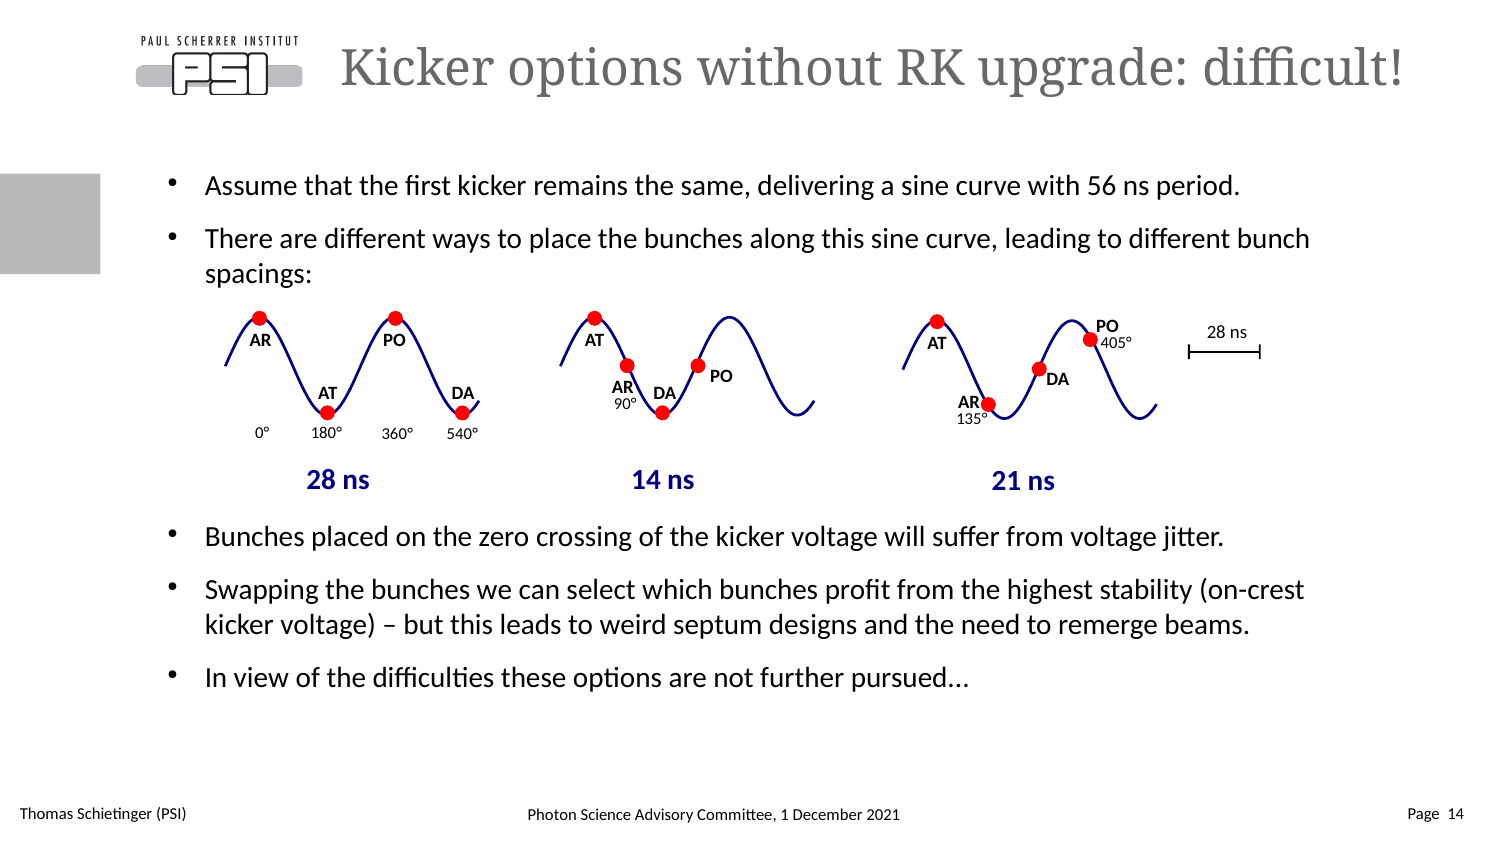

Kicker options without RK upgrade: difficult!
# Assume that the first kicker remains the same, delivering a sine curve with 56 ns period.
There are different ways to place the bunches along this sine curve, leading to different bunch spacings:
Bunches placed on the zero crossing of the kicker voltage will suffer from voltage jitter.
Swapping the bunches we can select which bunches profit from the highest stability (on-crest kicker voltage) – but this leads to weird septum designs and the need to remerge beams.
In view of the difficulties these options are not further pursued...
AR
PO
AT
DA
0°
180°
360°
540°
AT
PO
AR
DA
90°
PO
405°
AT
DA
AR
135°
28 ns
28 ns
14 ns
21 ns